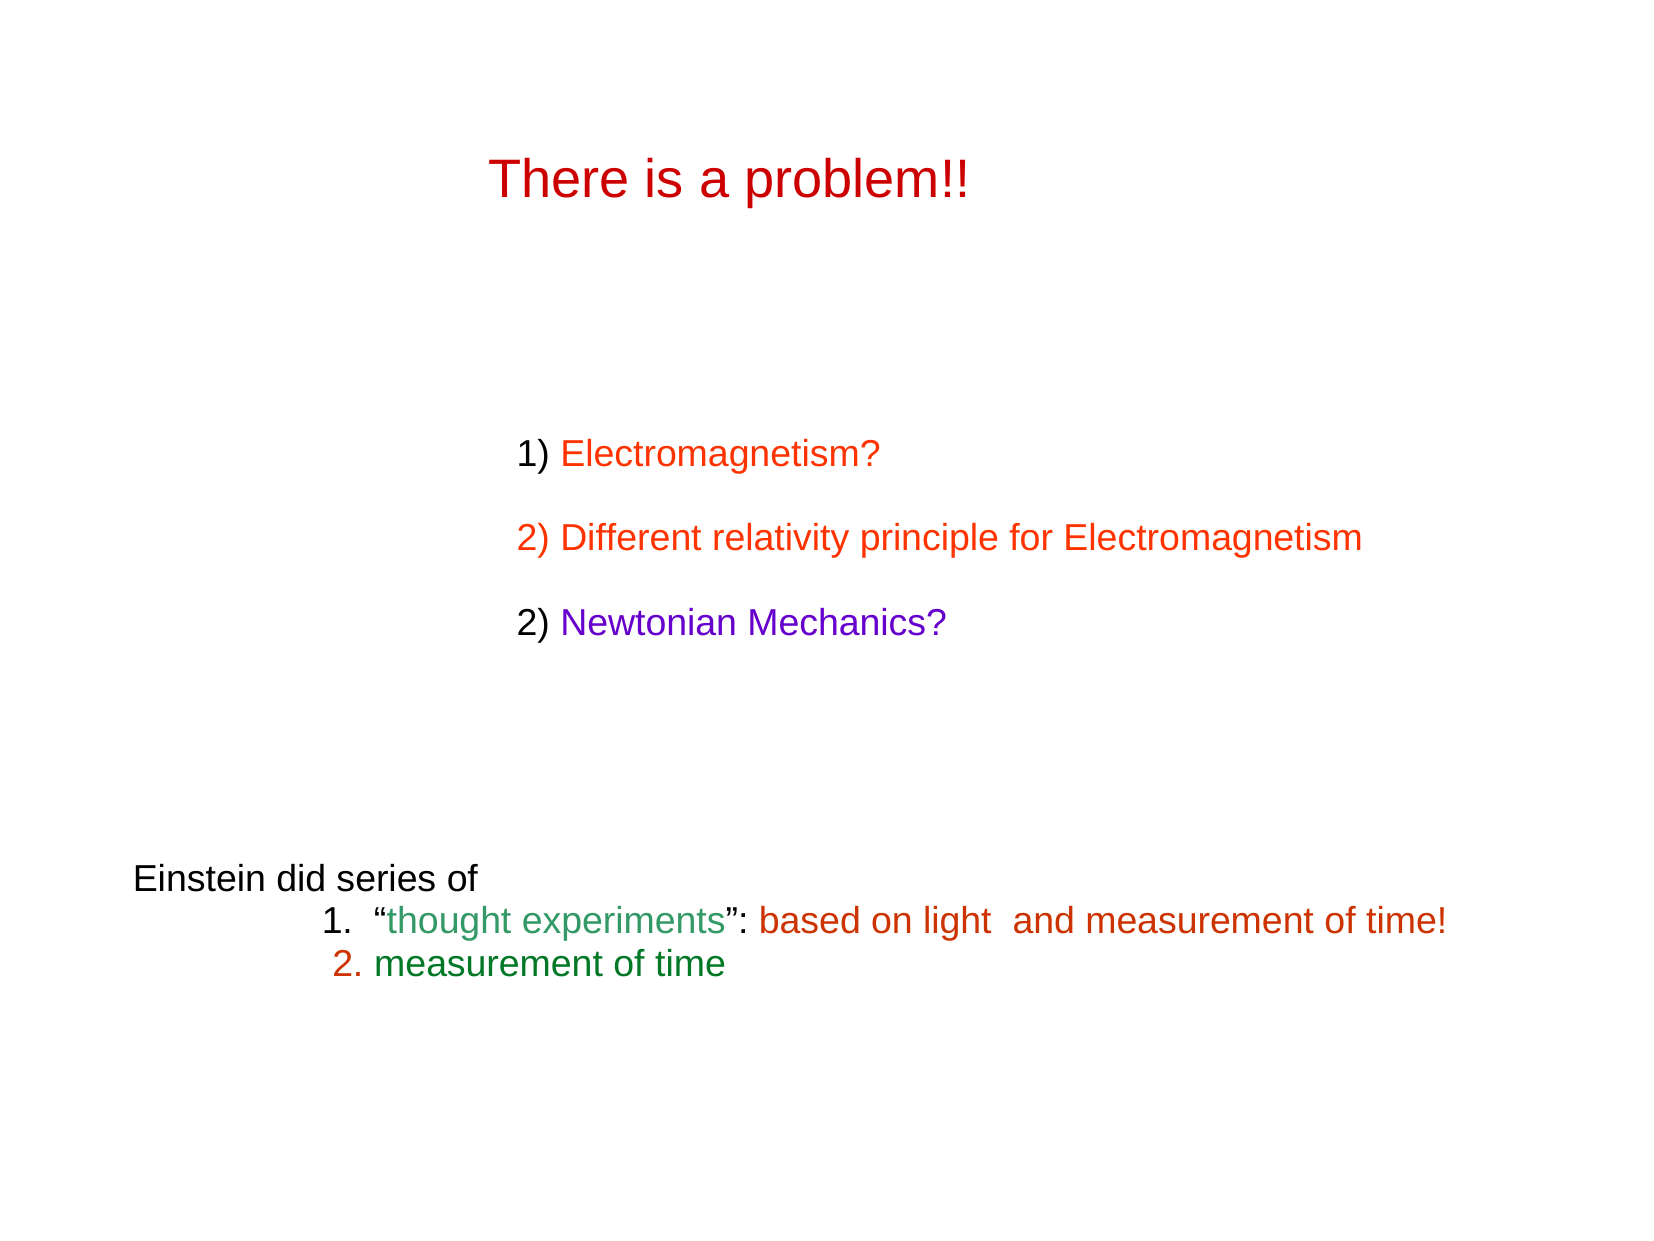

There is a problem!!
1) Electromagnetism?
2) Different relativity principle for Electromagnetism
2) Newtonian Mechanics?
Einstein did series of
 1. “thought experiments”: based on light and measurement of time!
 2. measurement of time